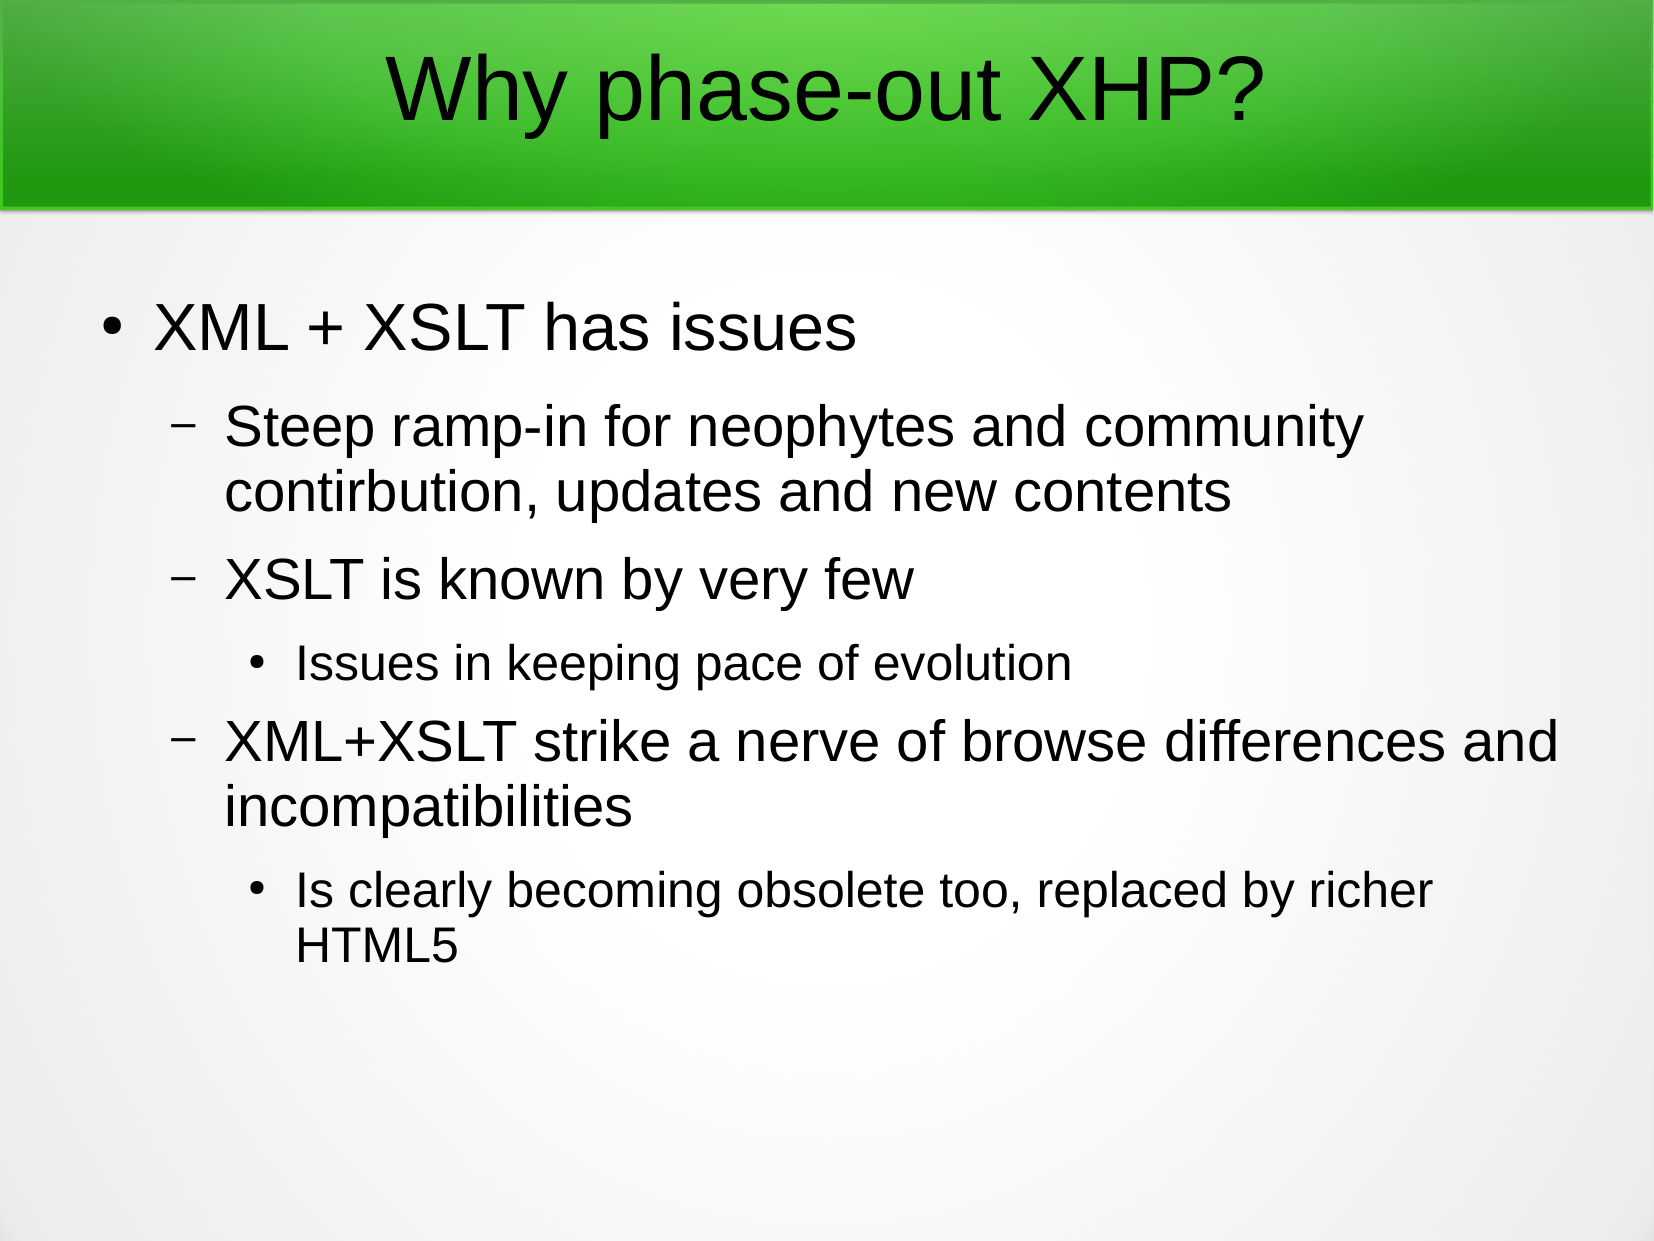

# Why phase-out XHP?
XML + XSLT has issues
Steep ramp-in for neophytes and community contirbution, updates and new contents
XSLT is known by very few
Issues in keeping pace of evolution
XML+XSLT strike a nerve of browse differences and incompatibilities
Is clearly becoming obsolete too, replaced by richer HTML5